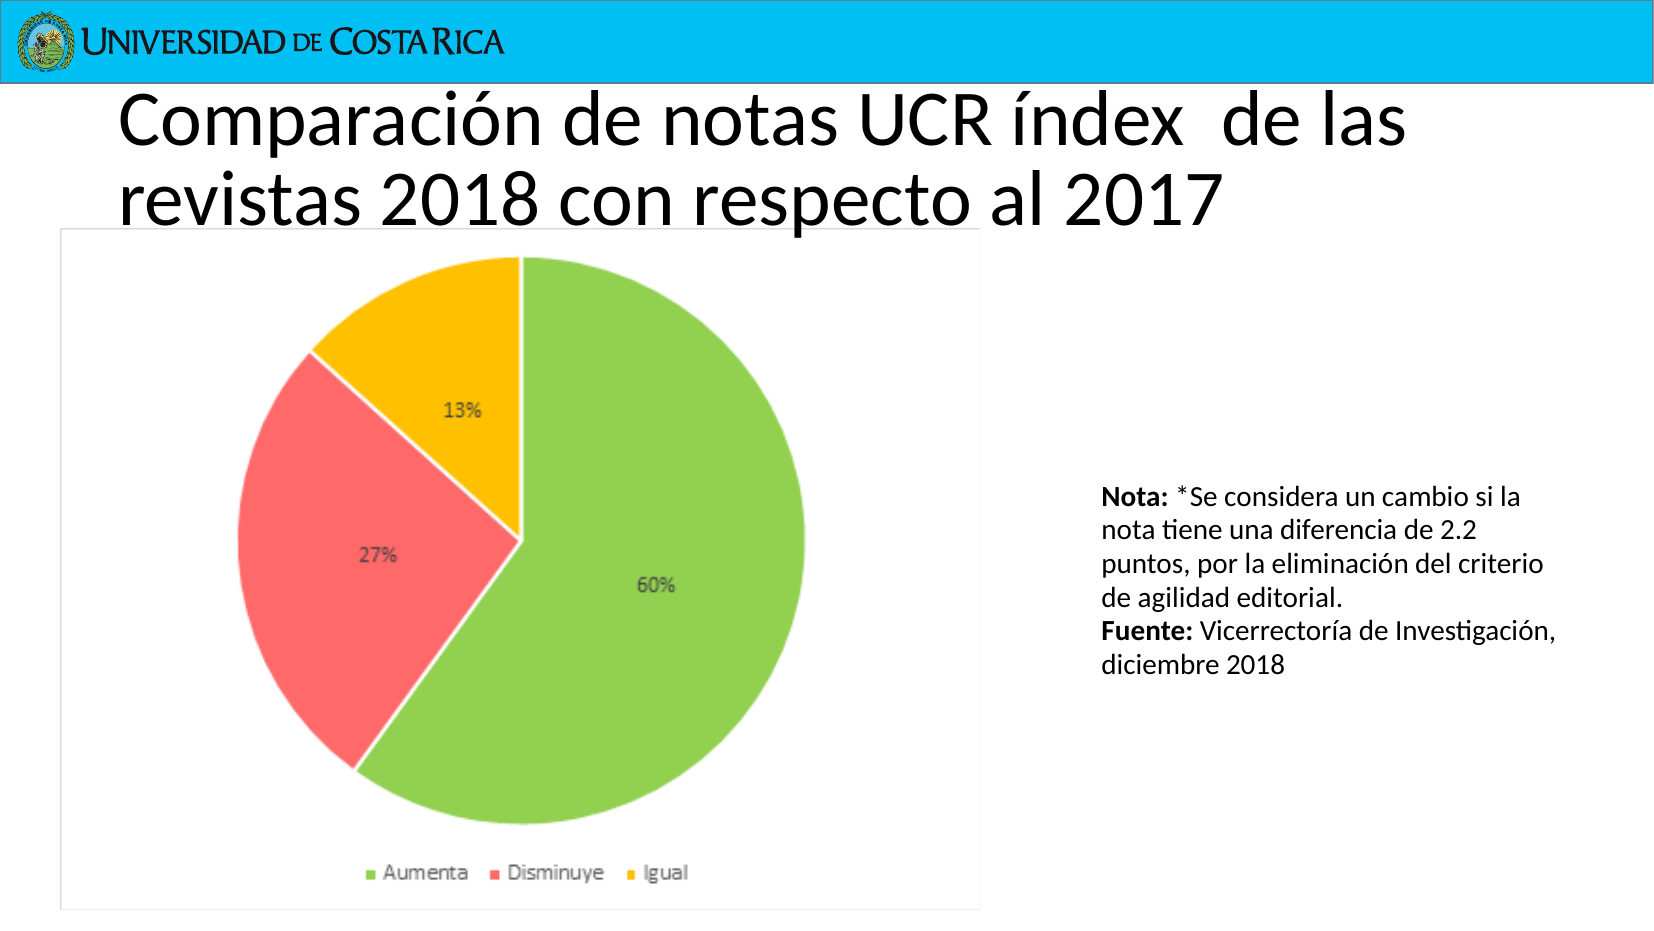

# Comparación de notas UCR índex de las revistas 2018 con respecto al 2017
Nota: *Se considera un cambio si la nota tiene una diferencia de 2.2 puntos, por la eliminación del criterio de agilidad editorial.
Fuente: Vicerrectoría de Investigación, diciembre 2018